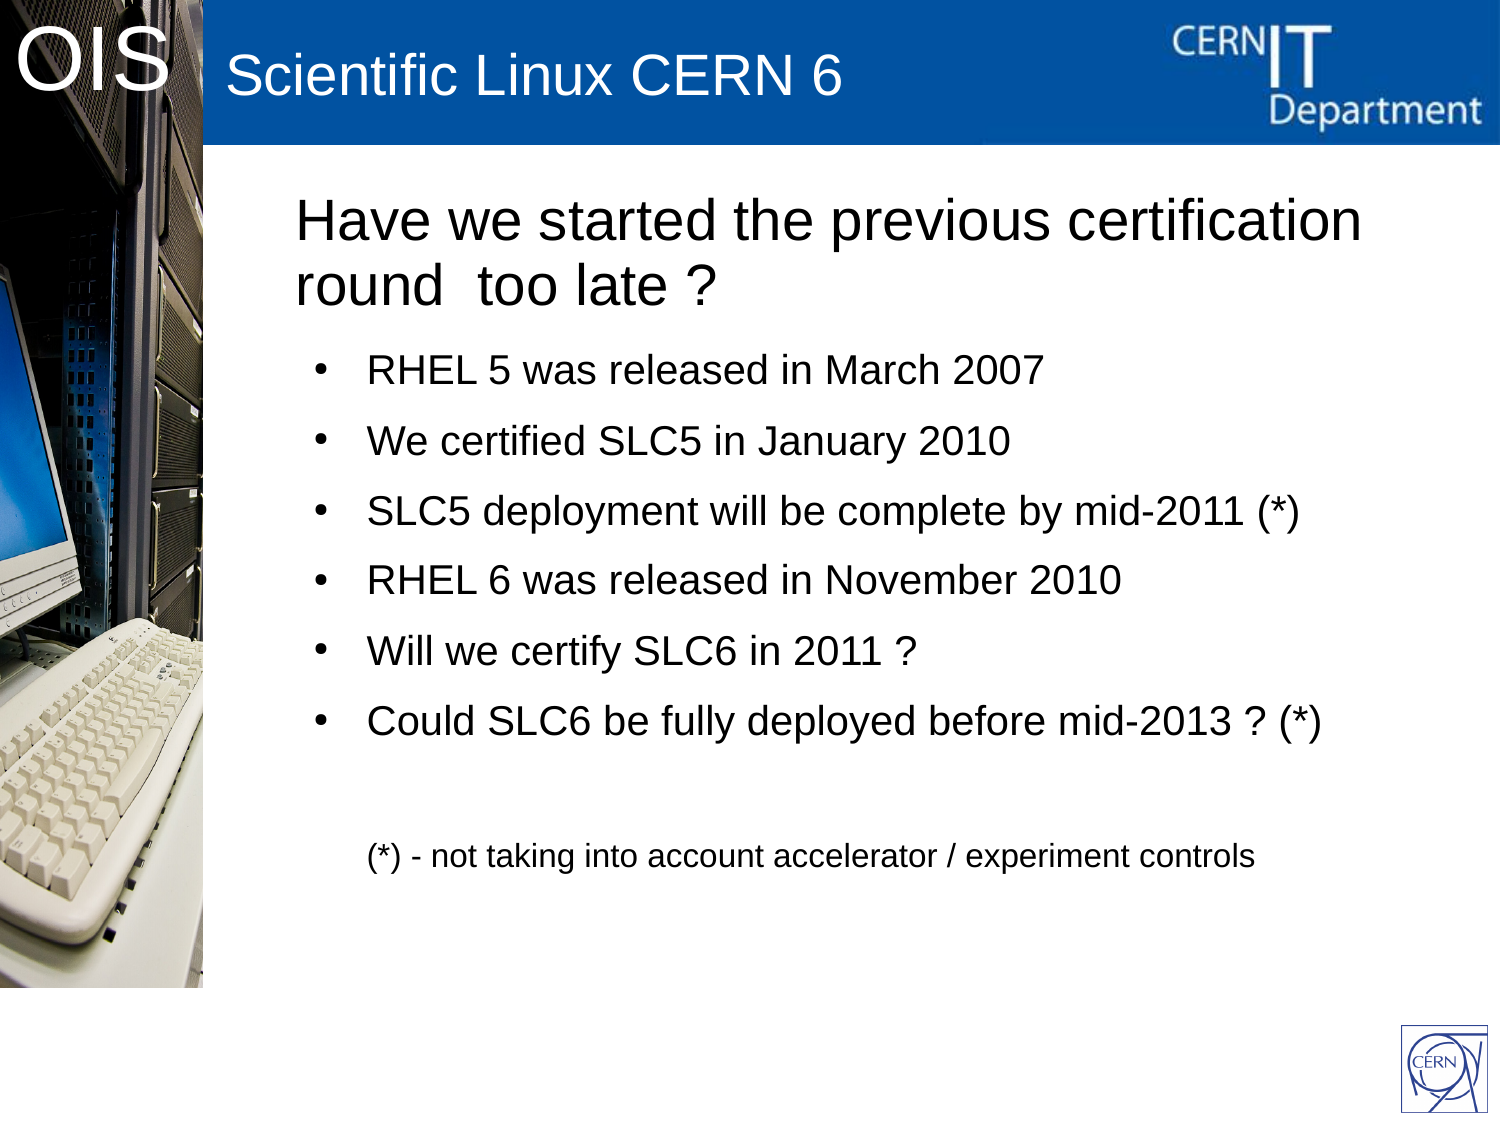

# Scientific Linux CERN 6
Have we started the previous certification round too late ?
RHEL 5 was released in March 2007
We certified SLC5 in January 2010
SLC5 deployment will be complete by mid-2011 (*)
RHEL 6 was released in November 2010
Will we certify SLC6 in 2011 ?
Could SLC6 be fully deployed before mid-2013 ? (*)
(*) - not taking into account accelerator / experiment controls